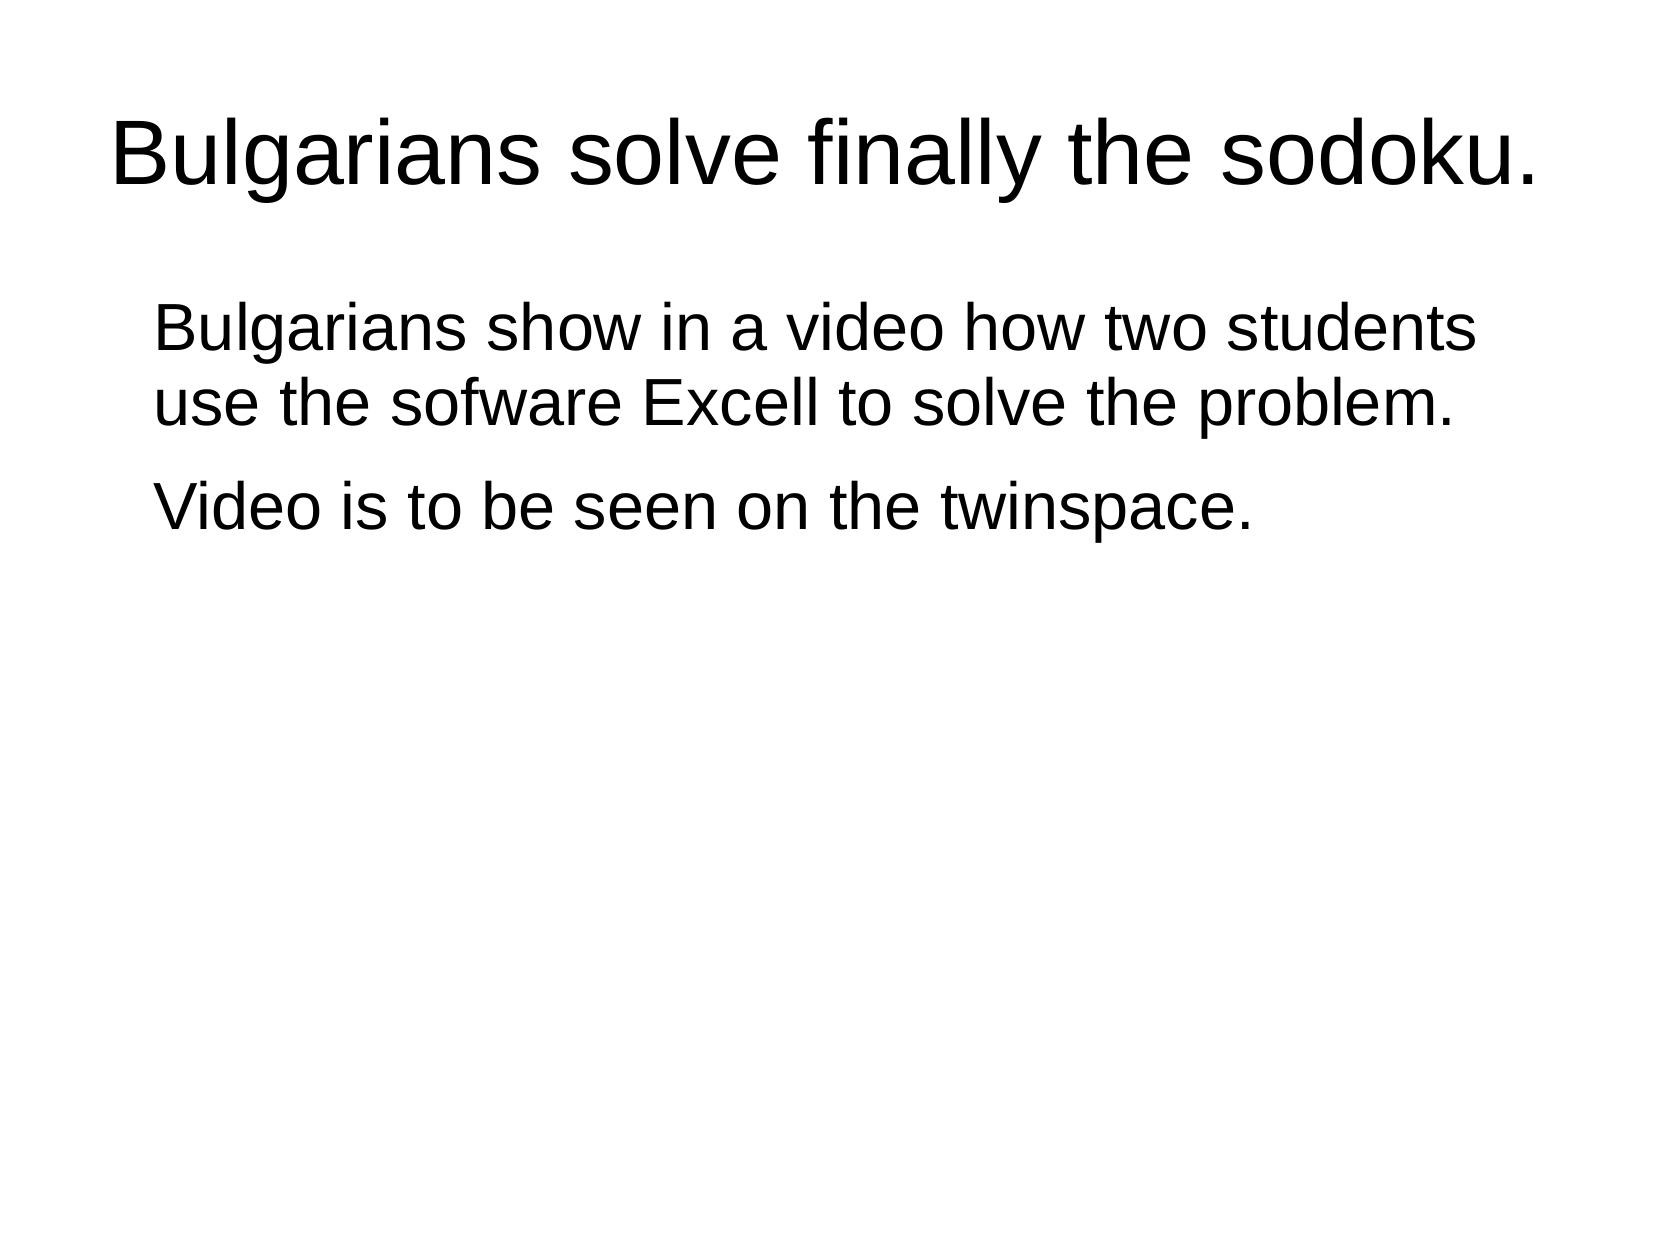

# Bulgarians solve finally the sodoku.
Bulgarians show in a video how two students use the sofware Excell to solve the problem.
Video is to be seen on the twinspace.